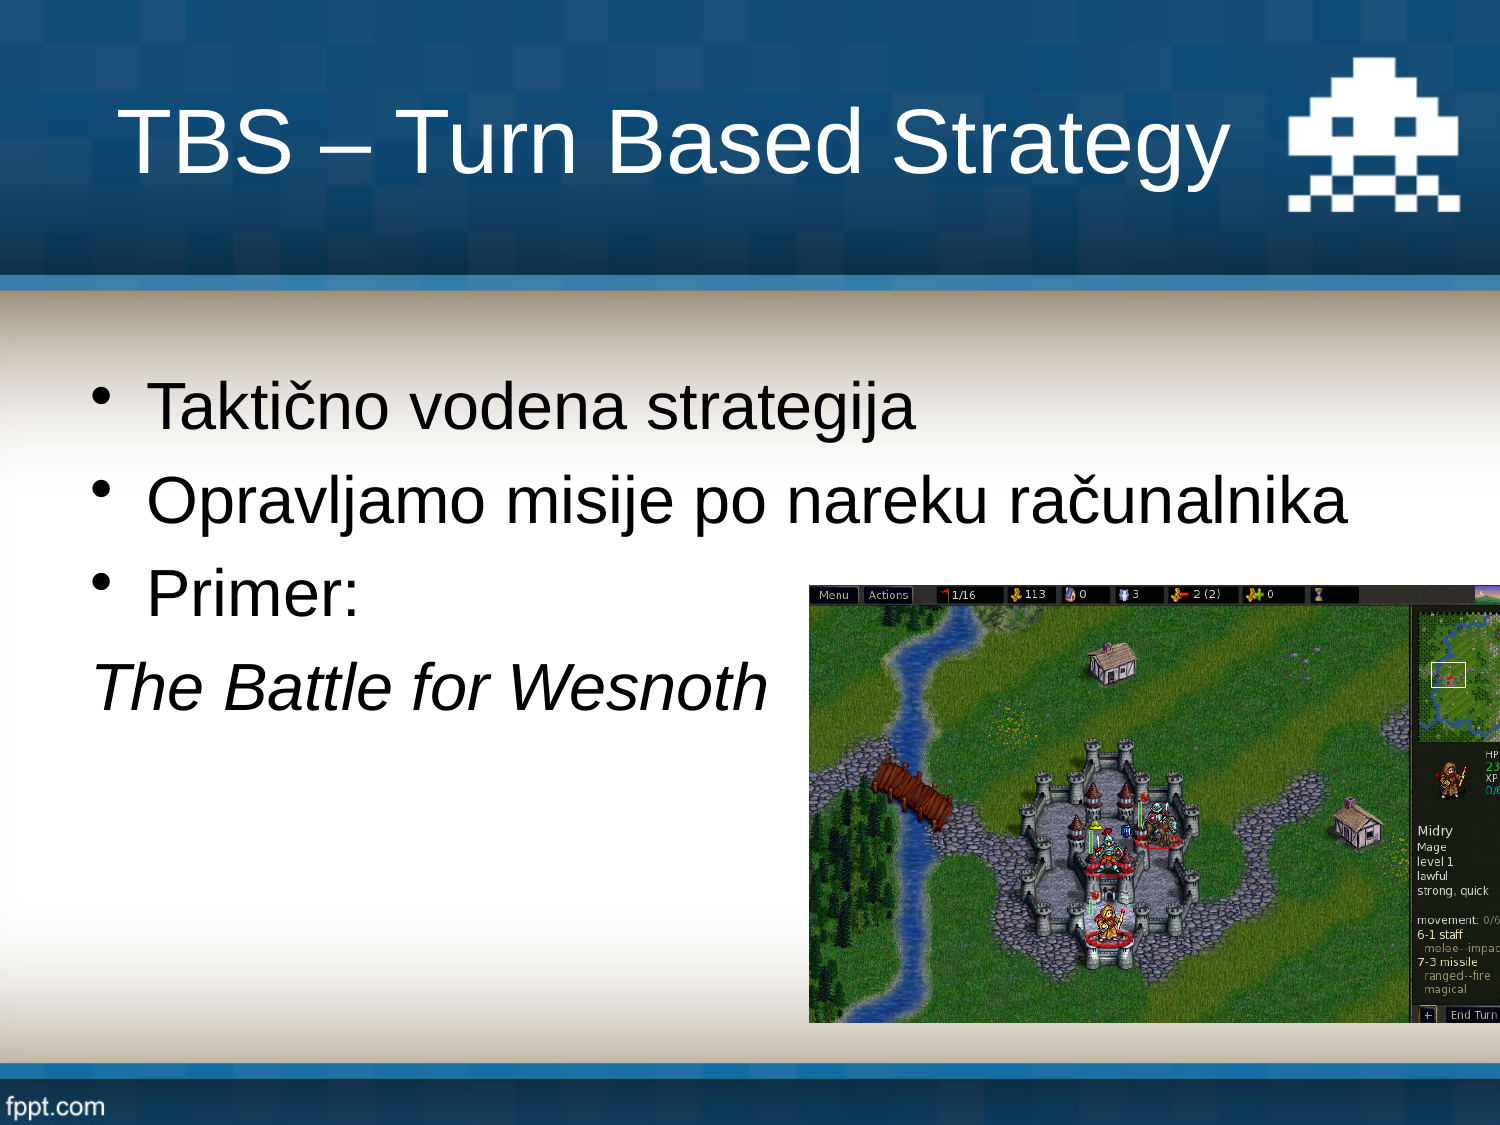

# TBS – Turn Based Strategy
Taktično vodena strategija
Opravljamo misije po nareku računalnika
Primer:
The Battle for Wesnoth